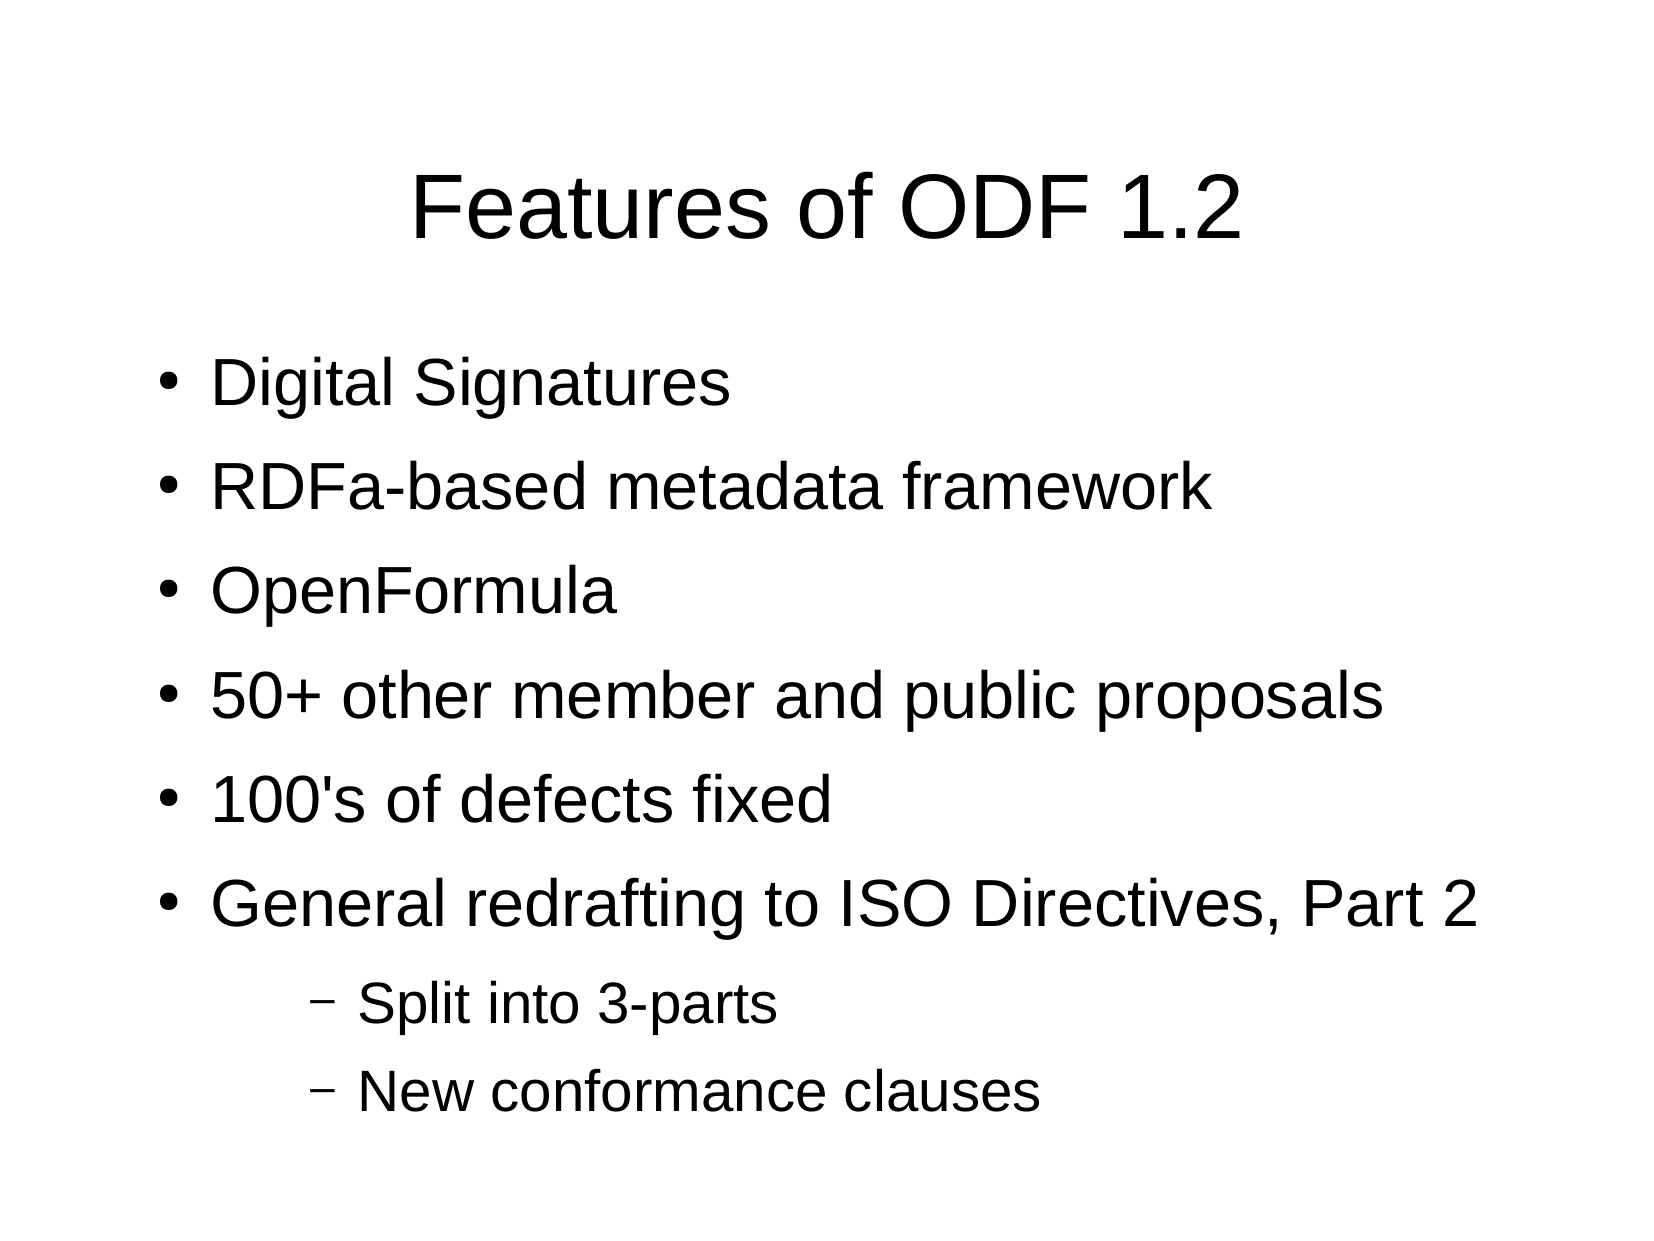

# Features of ODF 1.2
Digital Signatures
RDFa-based metadata framework
OpenFormula
50+ other member and public proposals
100's of defects fixed
General redrafting to ISO Directives, Part 2
Split into 3-parts
New conformance clauses